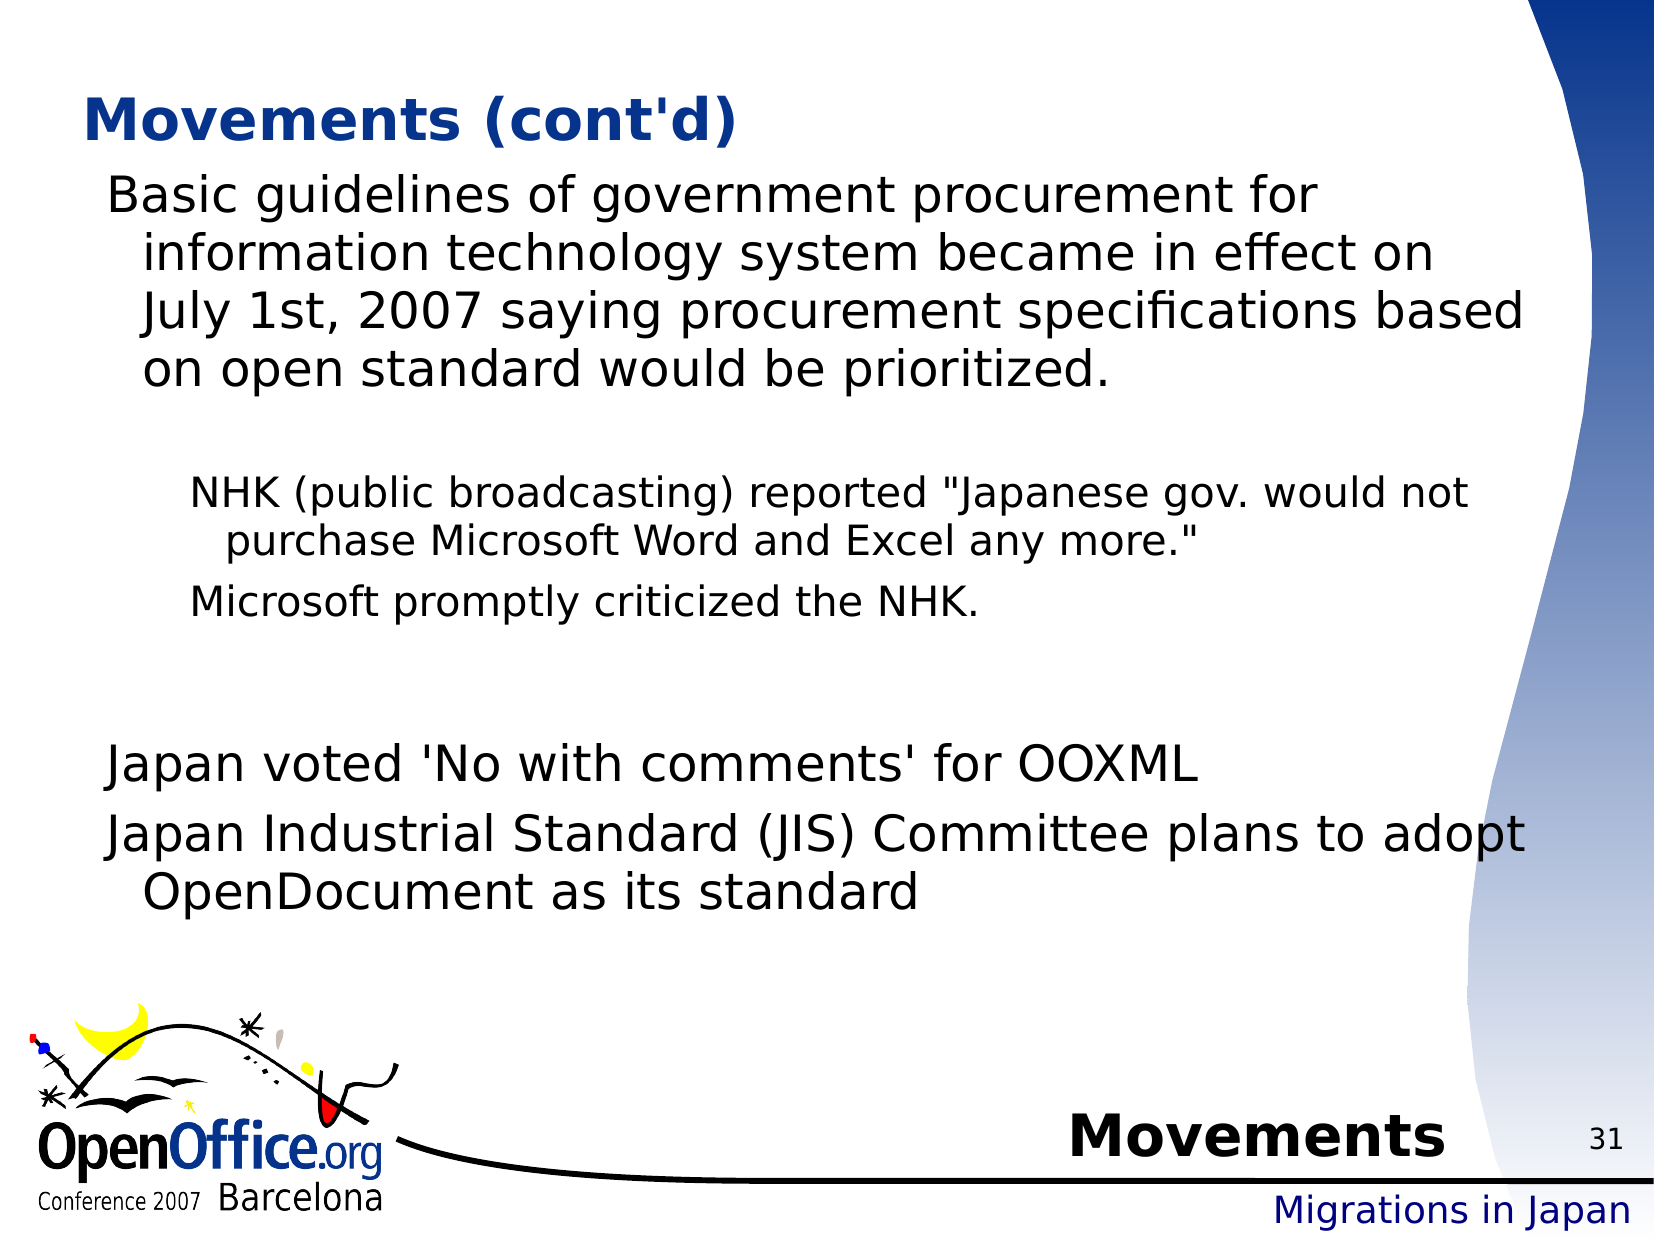

Movements (cont'd)
Basic guidelines of government procurement for information technology system became in effect on July 1st, 2007 saying procurement specifications based on open standard would be prioritized.
NHK (public broadcasting) reported "Japanese gov. would not purchase Microsoft Word and Excel any more."
Microsoft promptly criticized the NHK.
Japan voted 'No with comments' for OOXML
Japan Industrial Standard (JIS) Committee plans to adopt OpenDocument as its standard
# Movements
31